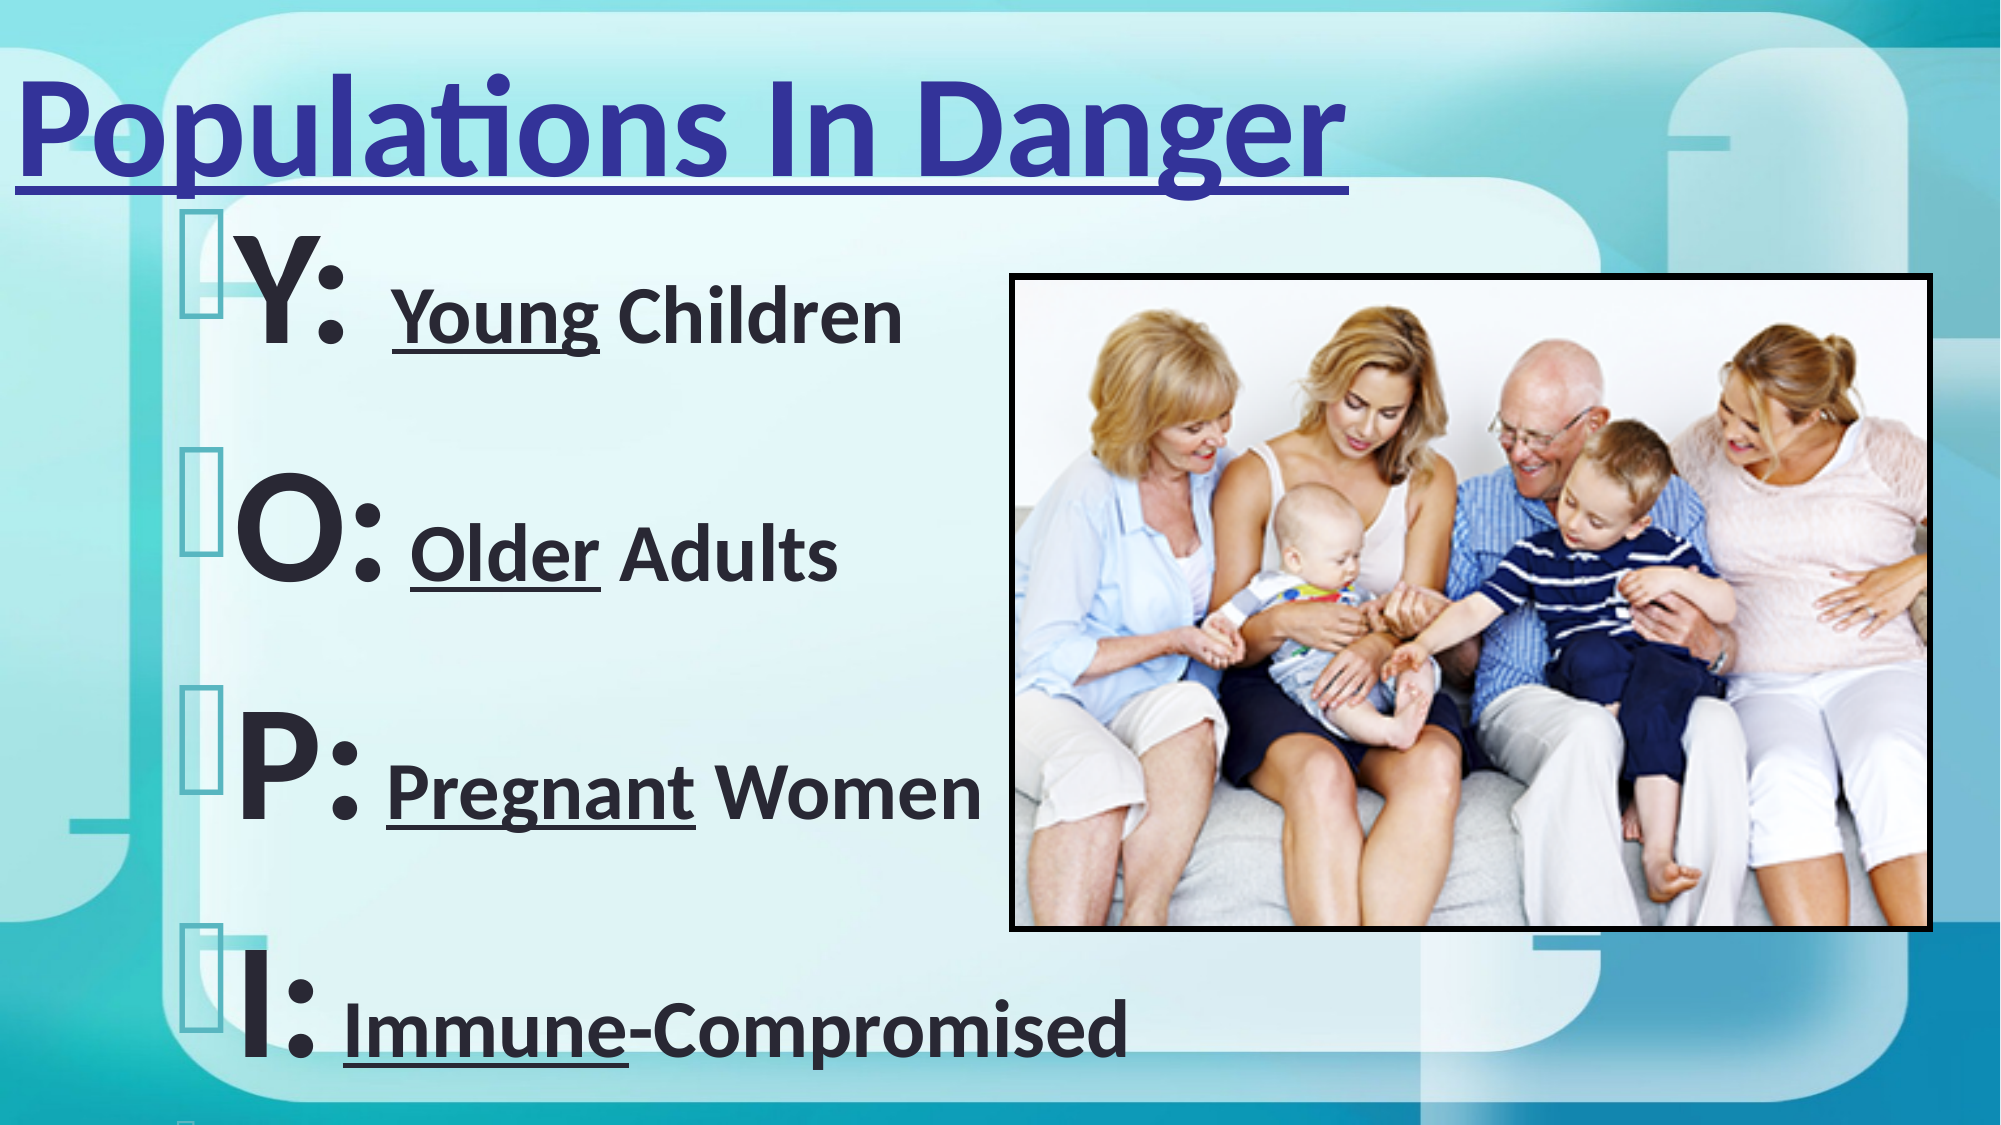

Populations In Danger
# Y: Young Children
O: Older Adults
P: Pregnant Women
I: Immune-Compromised